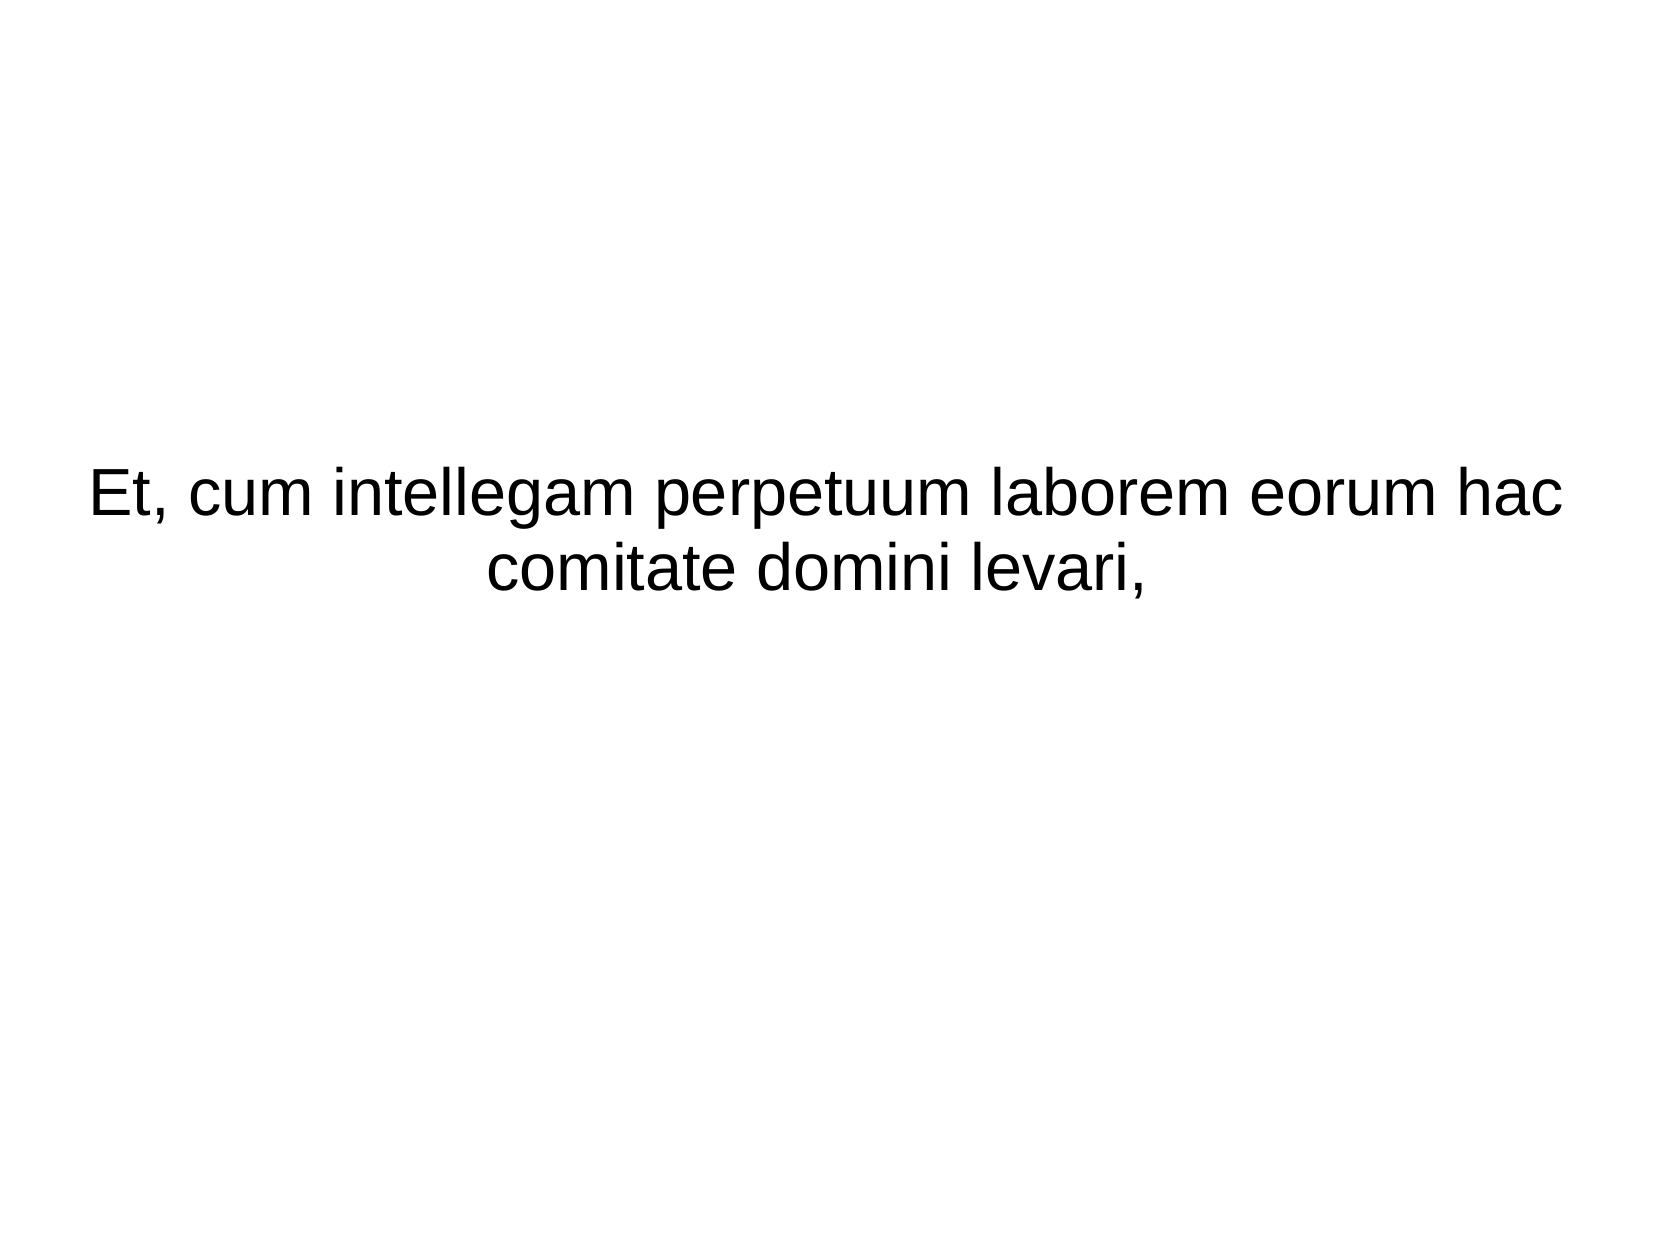

# Et, cum intellegam perpetuum laborem eorum hac comitate domini levari,